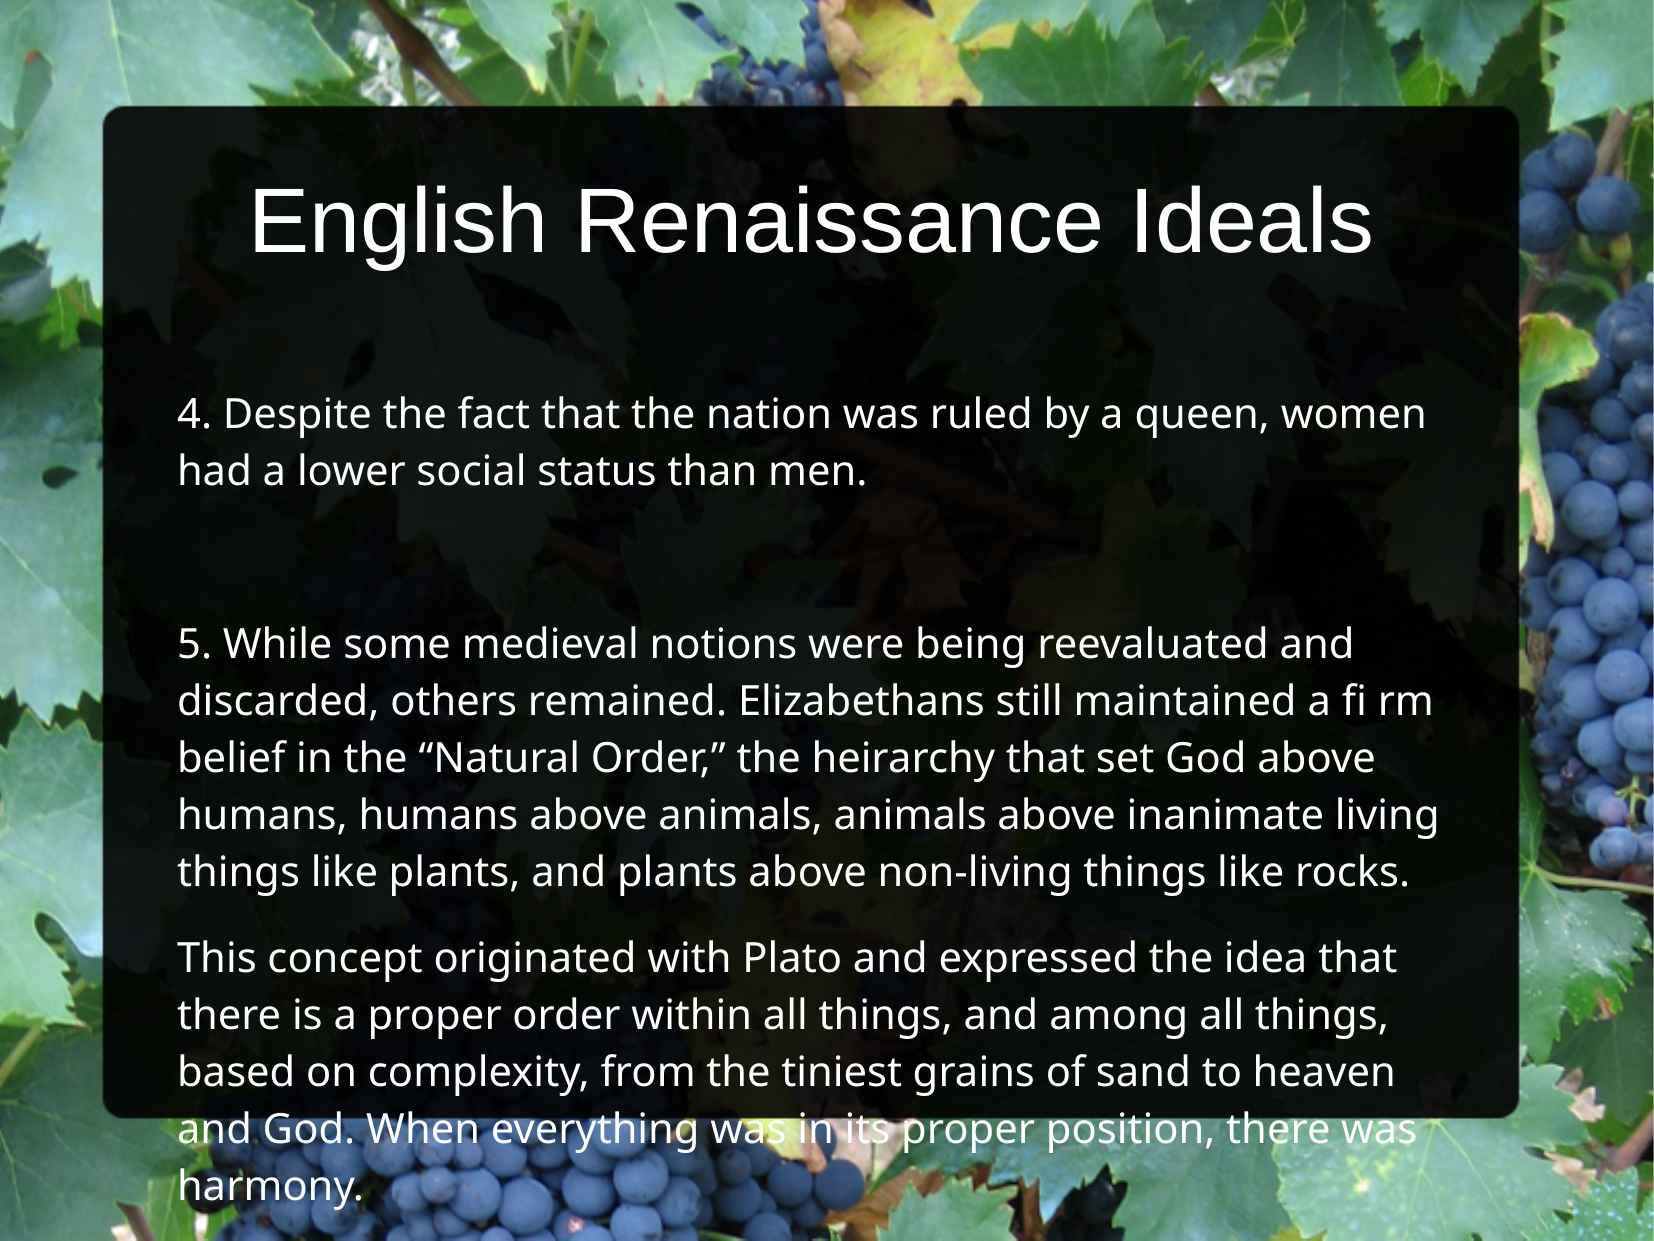

# English Renaissance Ideals
4. Despite the fact that the nation was ruled by a queen, women had a lower social status than men.
5. While some medieval notions were being reevaluated and discarded, others remained. Elizabethans still maintained a fi rm belief in the “Natural Order,” the heirarchy that set God above humans, humans above animals, animals above inanimate living things like plants, and plants above non-living things like rocks.
This concept originated with Plato and expressed the idea that there is a proper order within all things, and among all things, based on complexity, from the tiniest grains of sand to heaven and God. When everything was in its proper position, there was harmony.